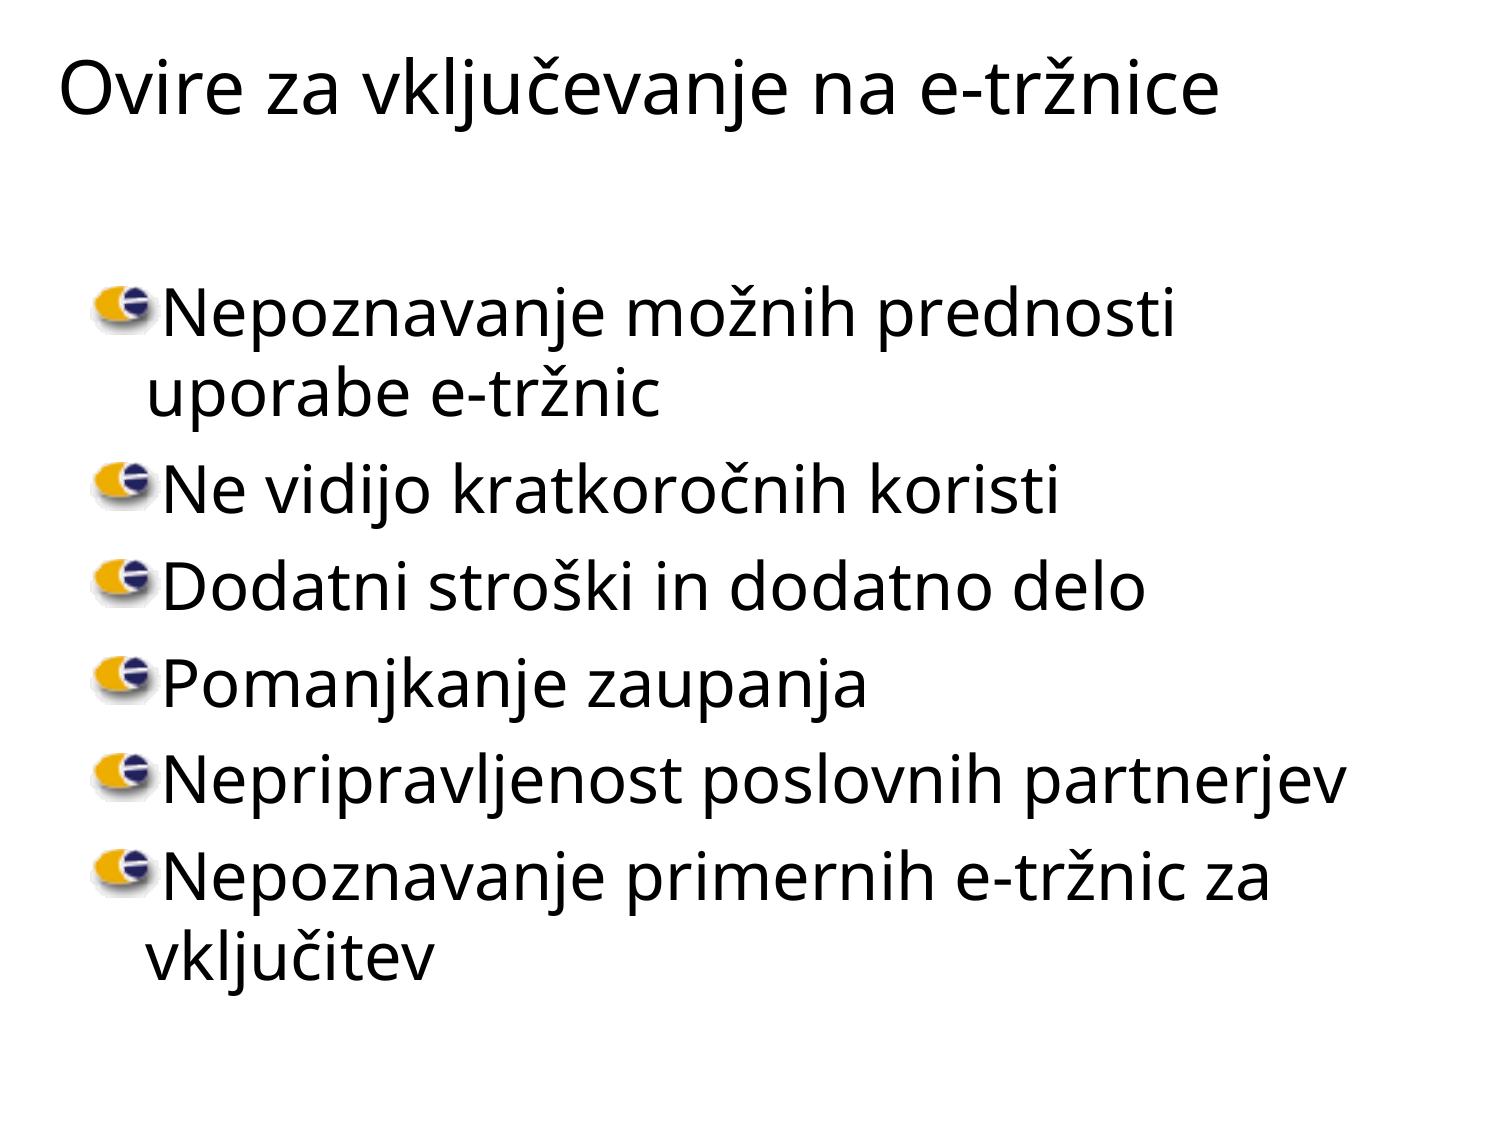

# Ovire za vključevanje na e-tržnice
Nepoznavanje možnih prednosti uporabe e-tržnic
Ne vidijo kratkoročnih koristi
Dodatni stroški in dodatno delo
Pomanjkanje zaupanja
Nepripravljenost poslovnih partnerjev
Nepoznavanje primernih e-tržnic za vključitev